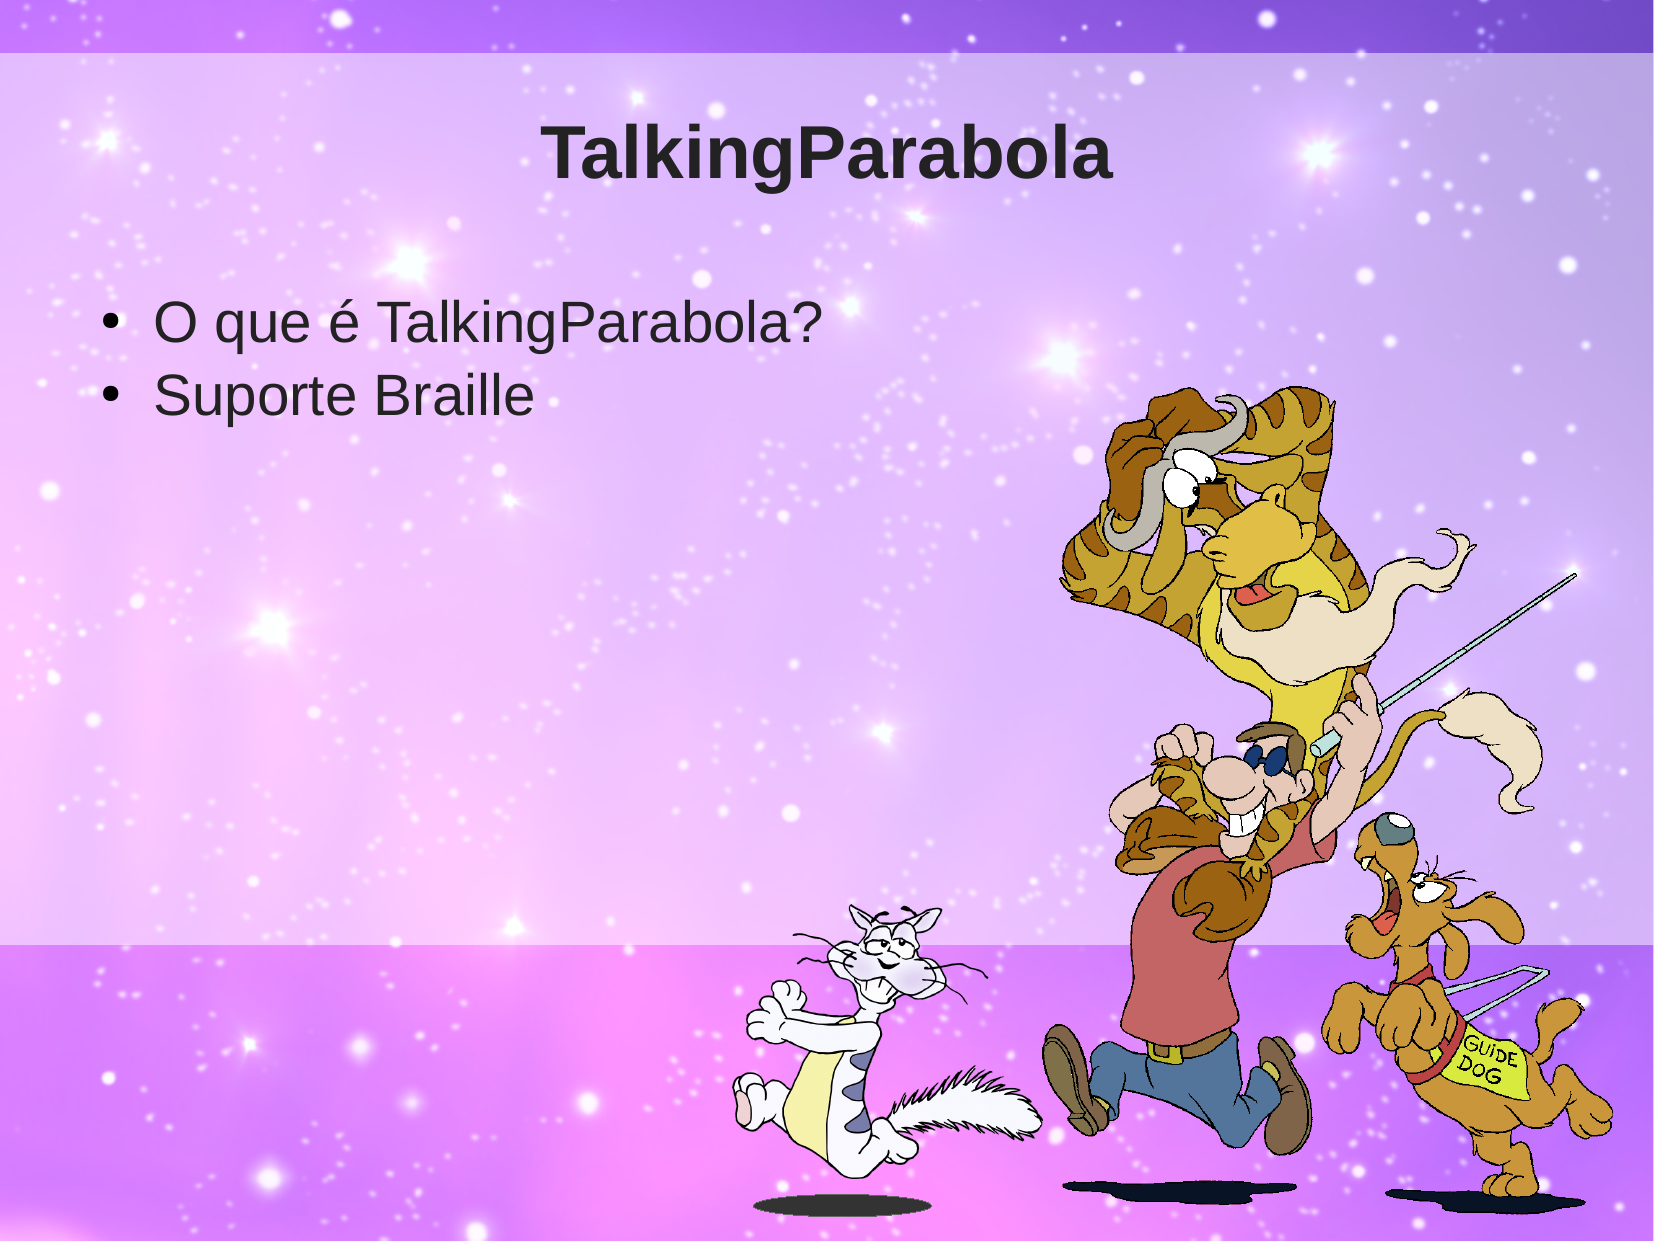

# TalkingParabola
O que é TalkingParabola?
Suporte Braille